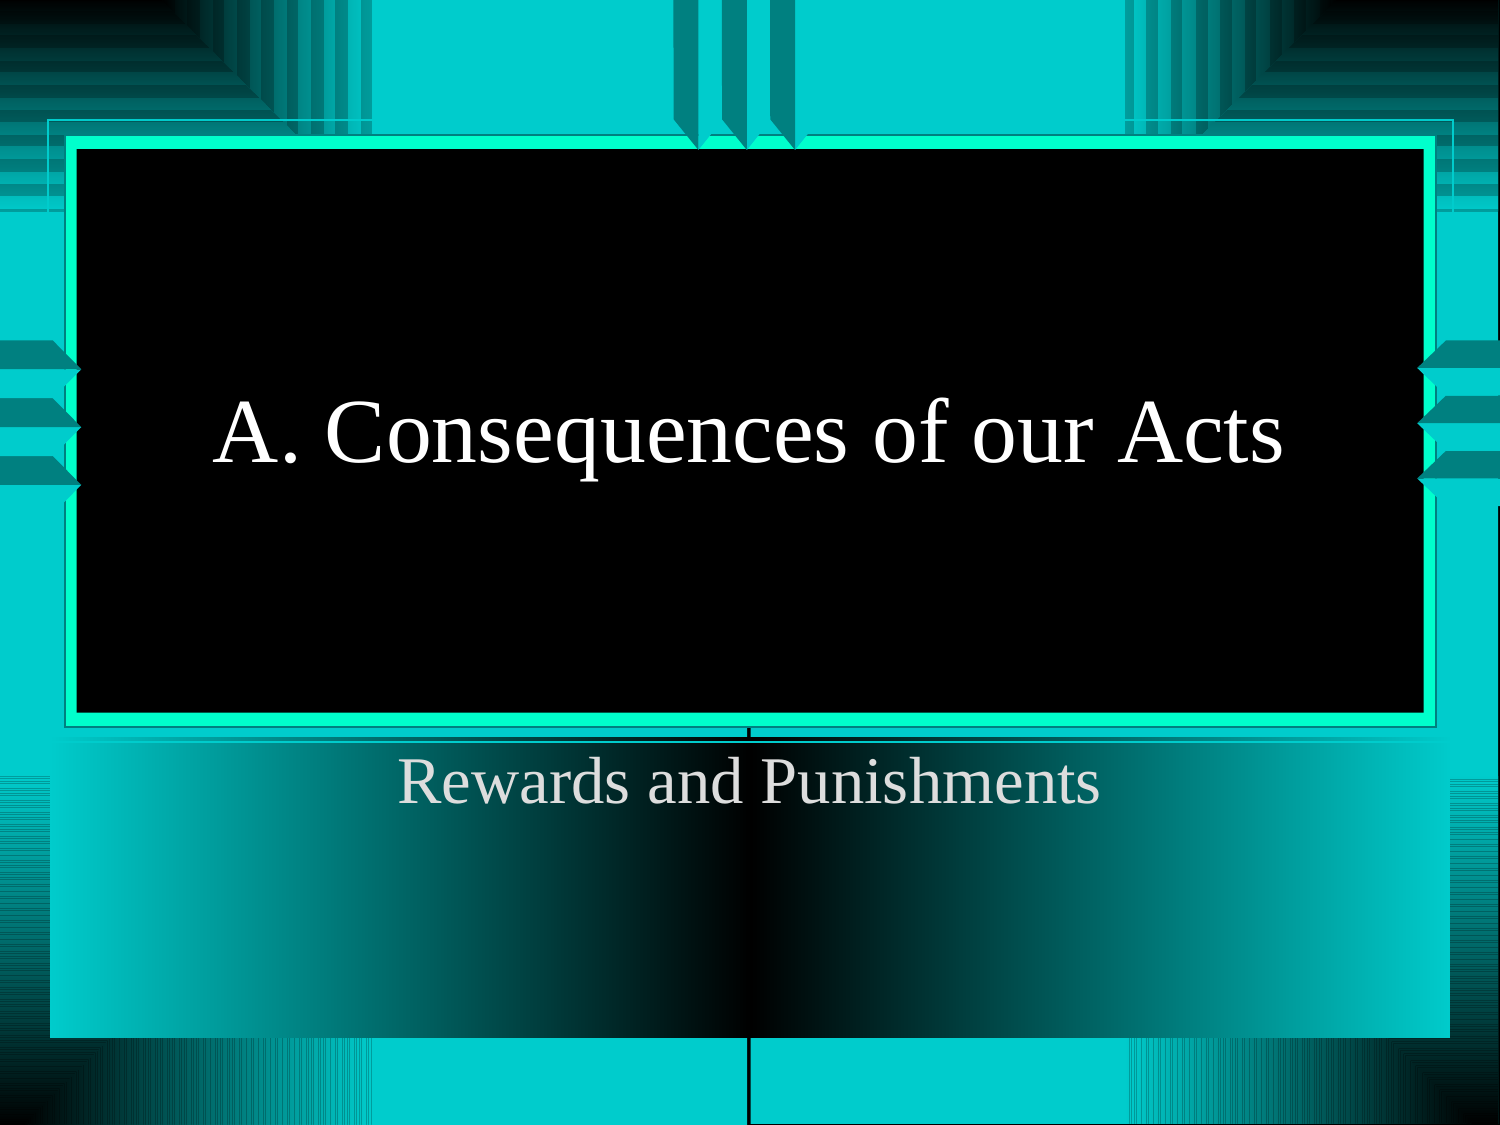

# A. Consequences of our Acts
Rewards and Punishments